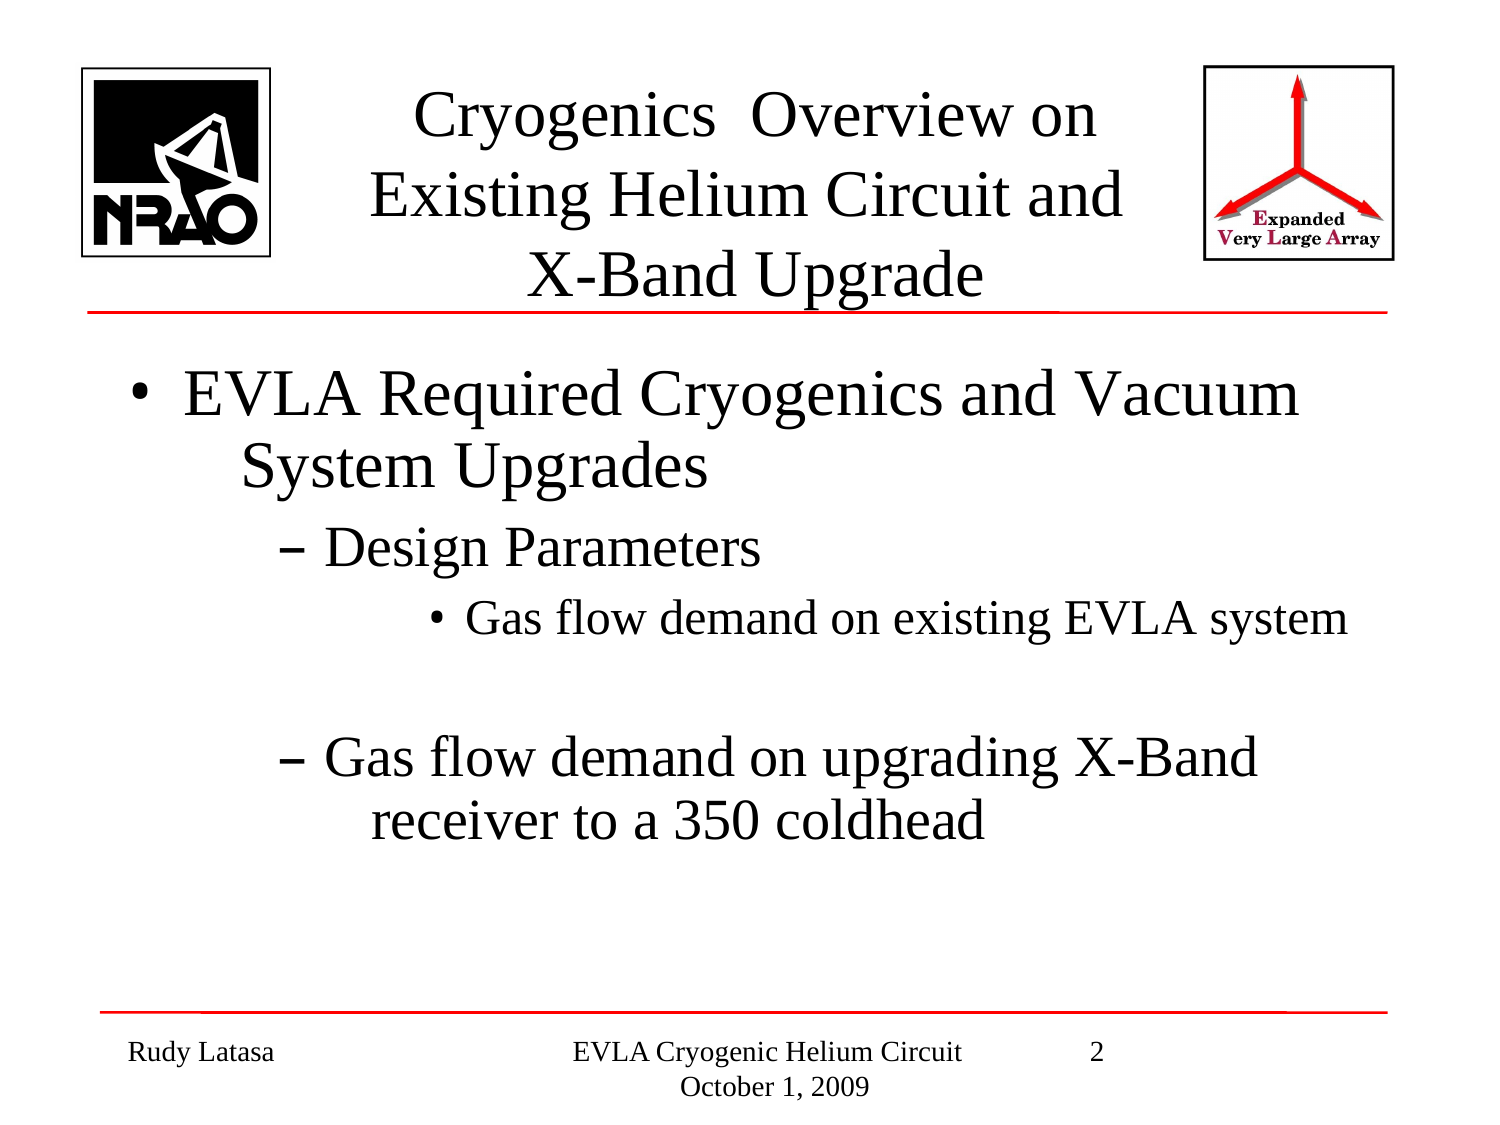

# Cryogenics Overview on Existing Helium Circuit and X-Band Upgrade
EVLA Required Cryogenics and Vacuum System Upgrades
Design Parameters
Gas flow demand on existing EVLA system
Gas flow demand on upgrading X-Band receiver to a 350 coldhead
Rudy Latasa
EVLA Cryogenic Helium Circuit
October 1, 2009